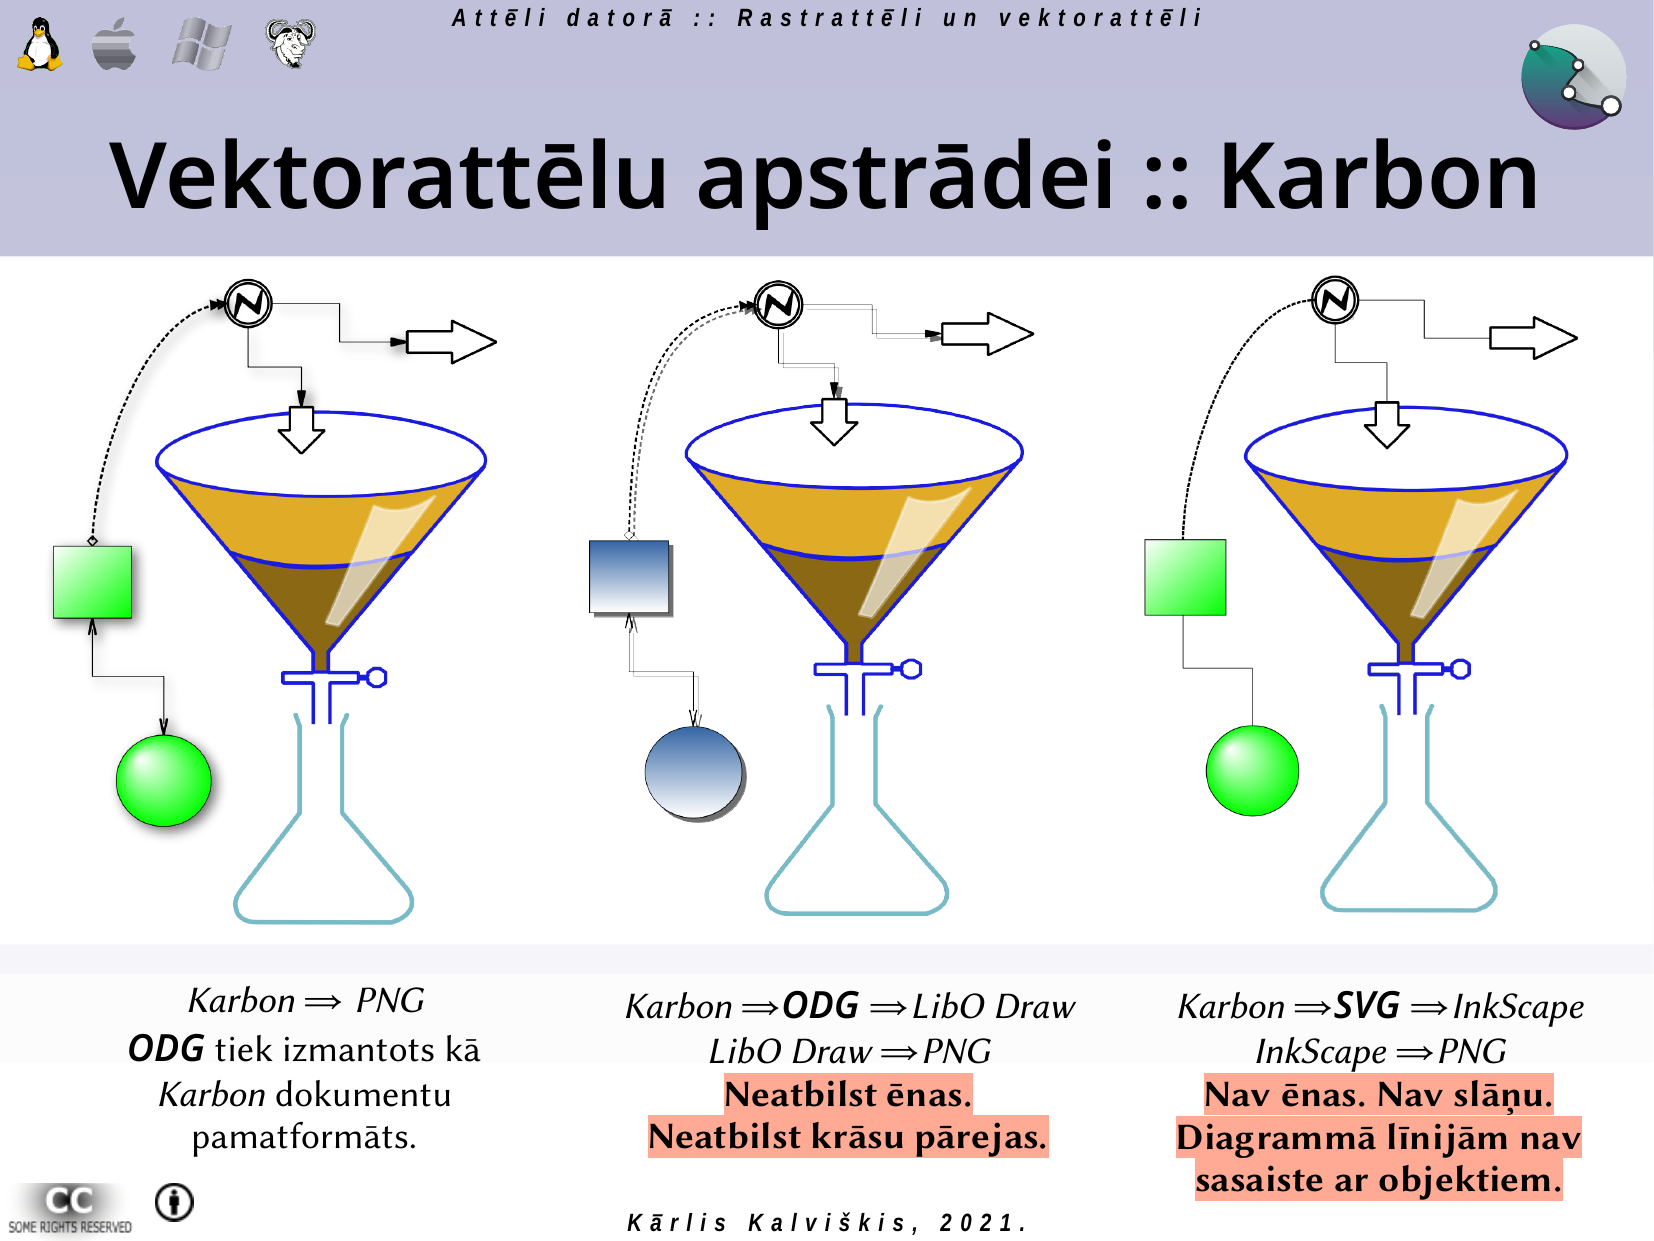

# Vektorattēlu apstrādei :: Karbon
Karbon ⇒ PNG
ODG tiek izmantots kā Karbon dokumentu pamatformāts.
Karbon ⇒ODG ⇒LibO Draw
LibO Draw ⇒PNG
Neatbilst ēnas.
Neatbilst krāsu pārejas.
Karbon ⇒SVG ⇒InkScape
InkScape ⇒PNG
Nav ēnas. Nav slāņu.
Diagrammā līnijām nav sasaiste ar objektiem.